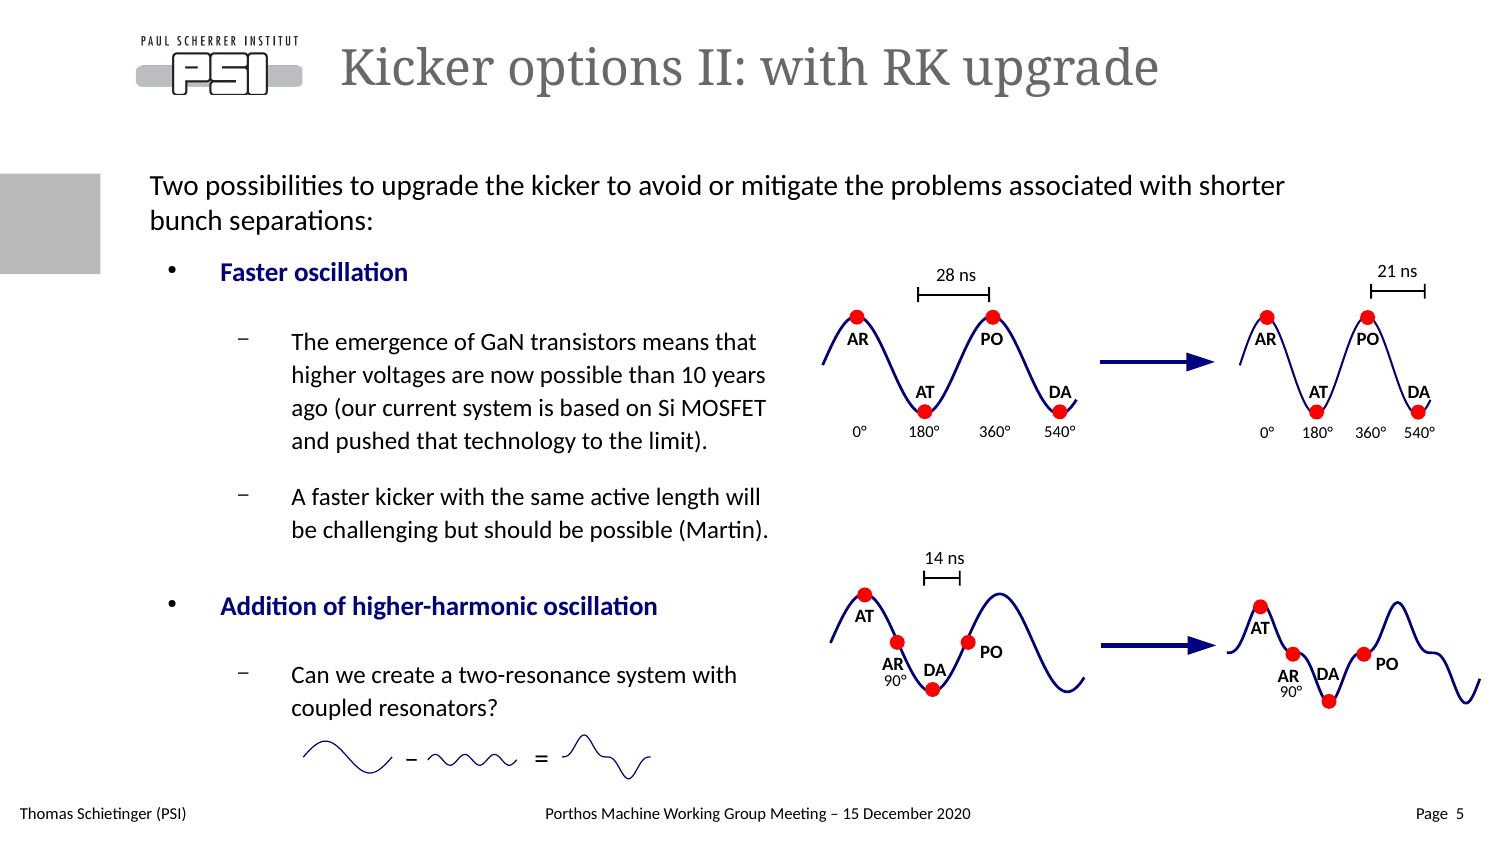

Kicker options II: with RK upgrade
# Two possibilities to upgrade the kicker to avoid or mitigate the problems associated with shorter bunch separations:
Faster oscillation
The emergence of GaN transistors means that
higher voltages are now possible than 10 years
ago (our current system is based on Si MOSFET
and pushed that technology to the limit).
A faster kicker with the same active length will
be challenging but should be possible (Martin).
Addition of higher-harmonic oscillation
Can we create a two-resonance system with
coupled resonators?
21 ns
28 ns
AR
PO
AT
DA
0°
180°
360°
540°
AR
PO
AT
DA
0°
180°
360°
540°
14 ns
AT
PO
AR
DA
90°
AT
PO
DA
AR
90°
–
=